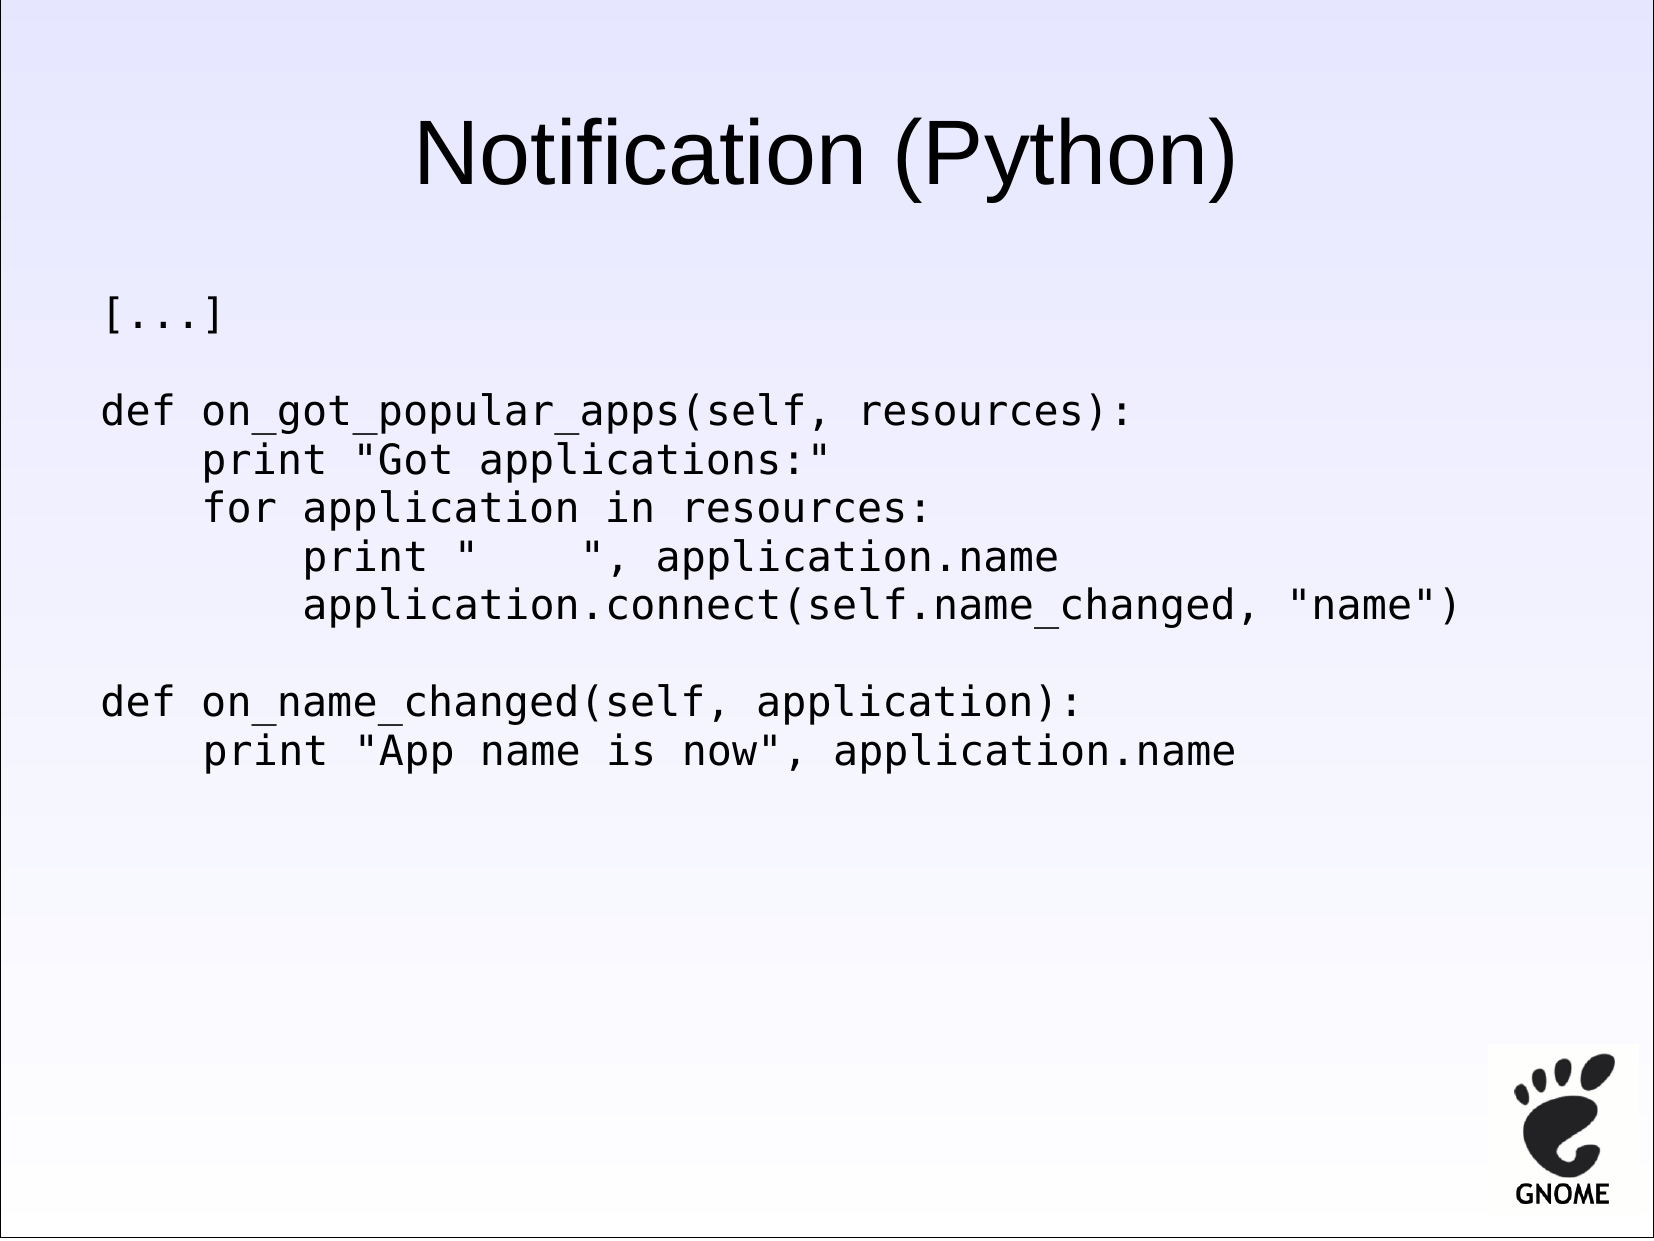

# Notification (Python)
[...]
def on_got_popular_apps(self, resources):
 print "Got applications:"
 for application in resources:
 print " ", application.name
 application.connect(self.name_changed, "name")
def on_name_changed(self, application):
 print "App name is now", application.name